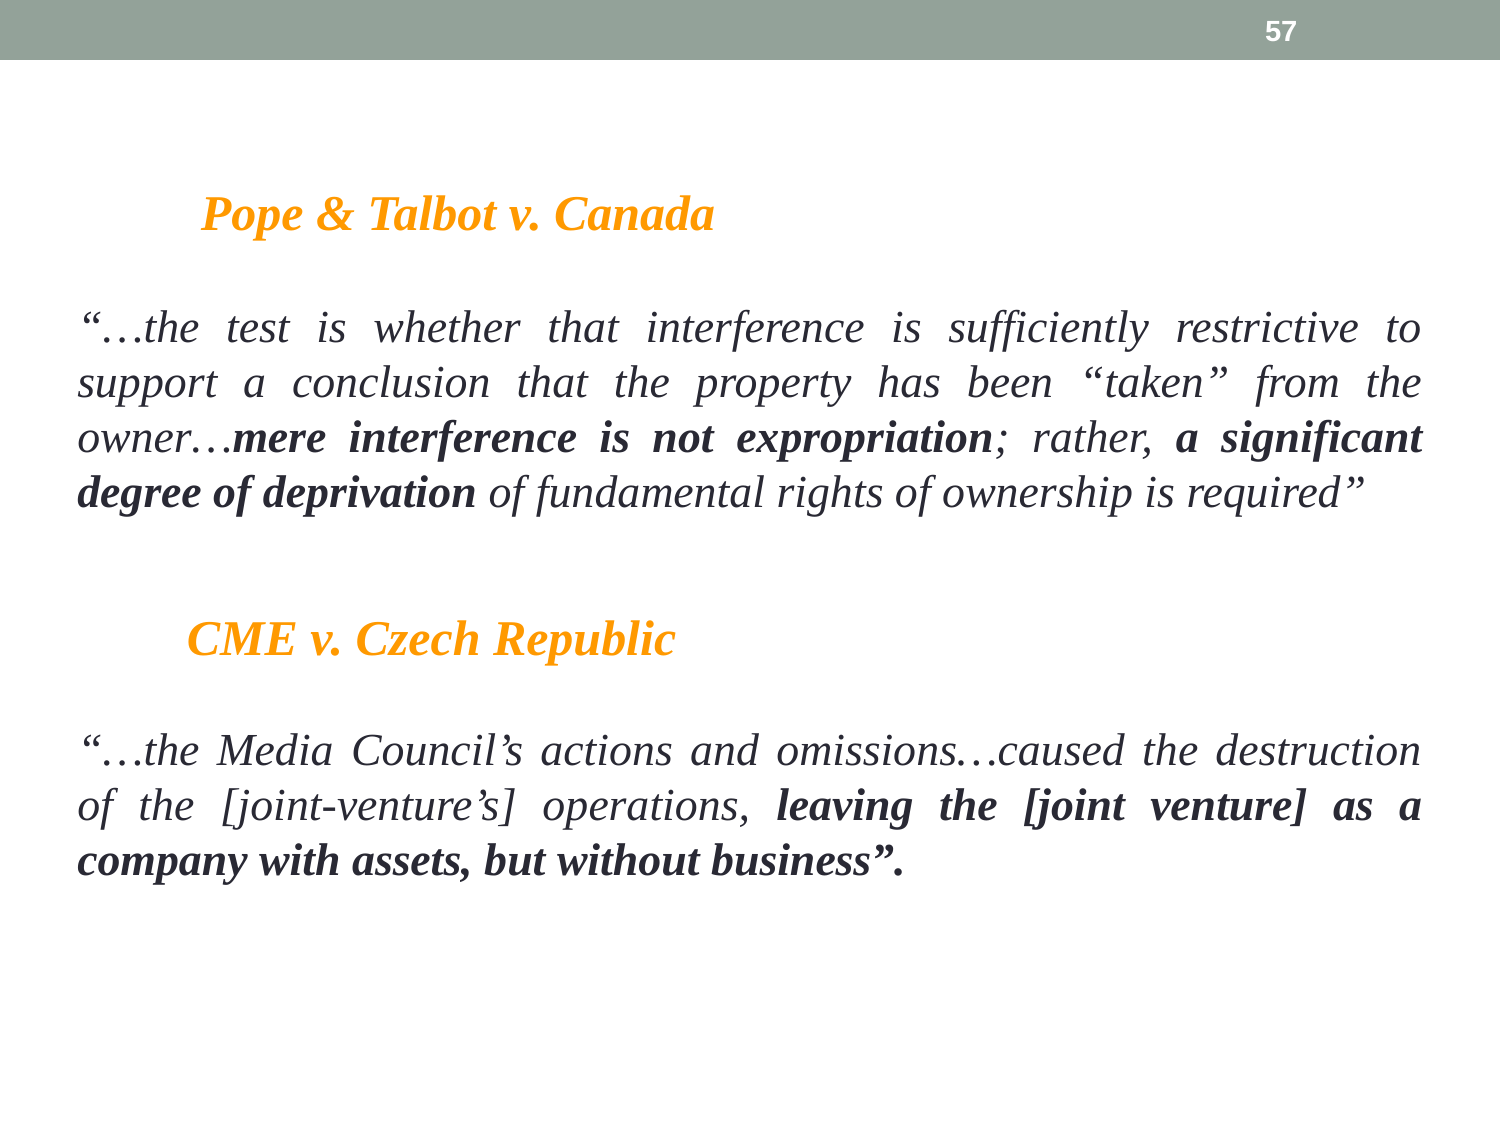

Pope & Talbot v. Canada
“…the test is whether that interference is sufficiently restrictive to support a conclusion that the property has been “taken” from the owner…mere interference is not expropriation; rather, a significant degree of deprivation of fundamental rights of ownership is required”
CME v. Czech Republic
“…the Media Council’s actions and omissions…caused the destruction of the [joint-venture’s] operations, leaving the [joint venture] as a company with assets, but without business”.